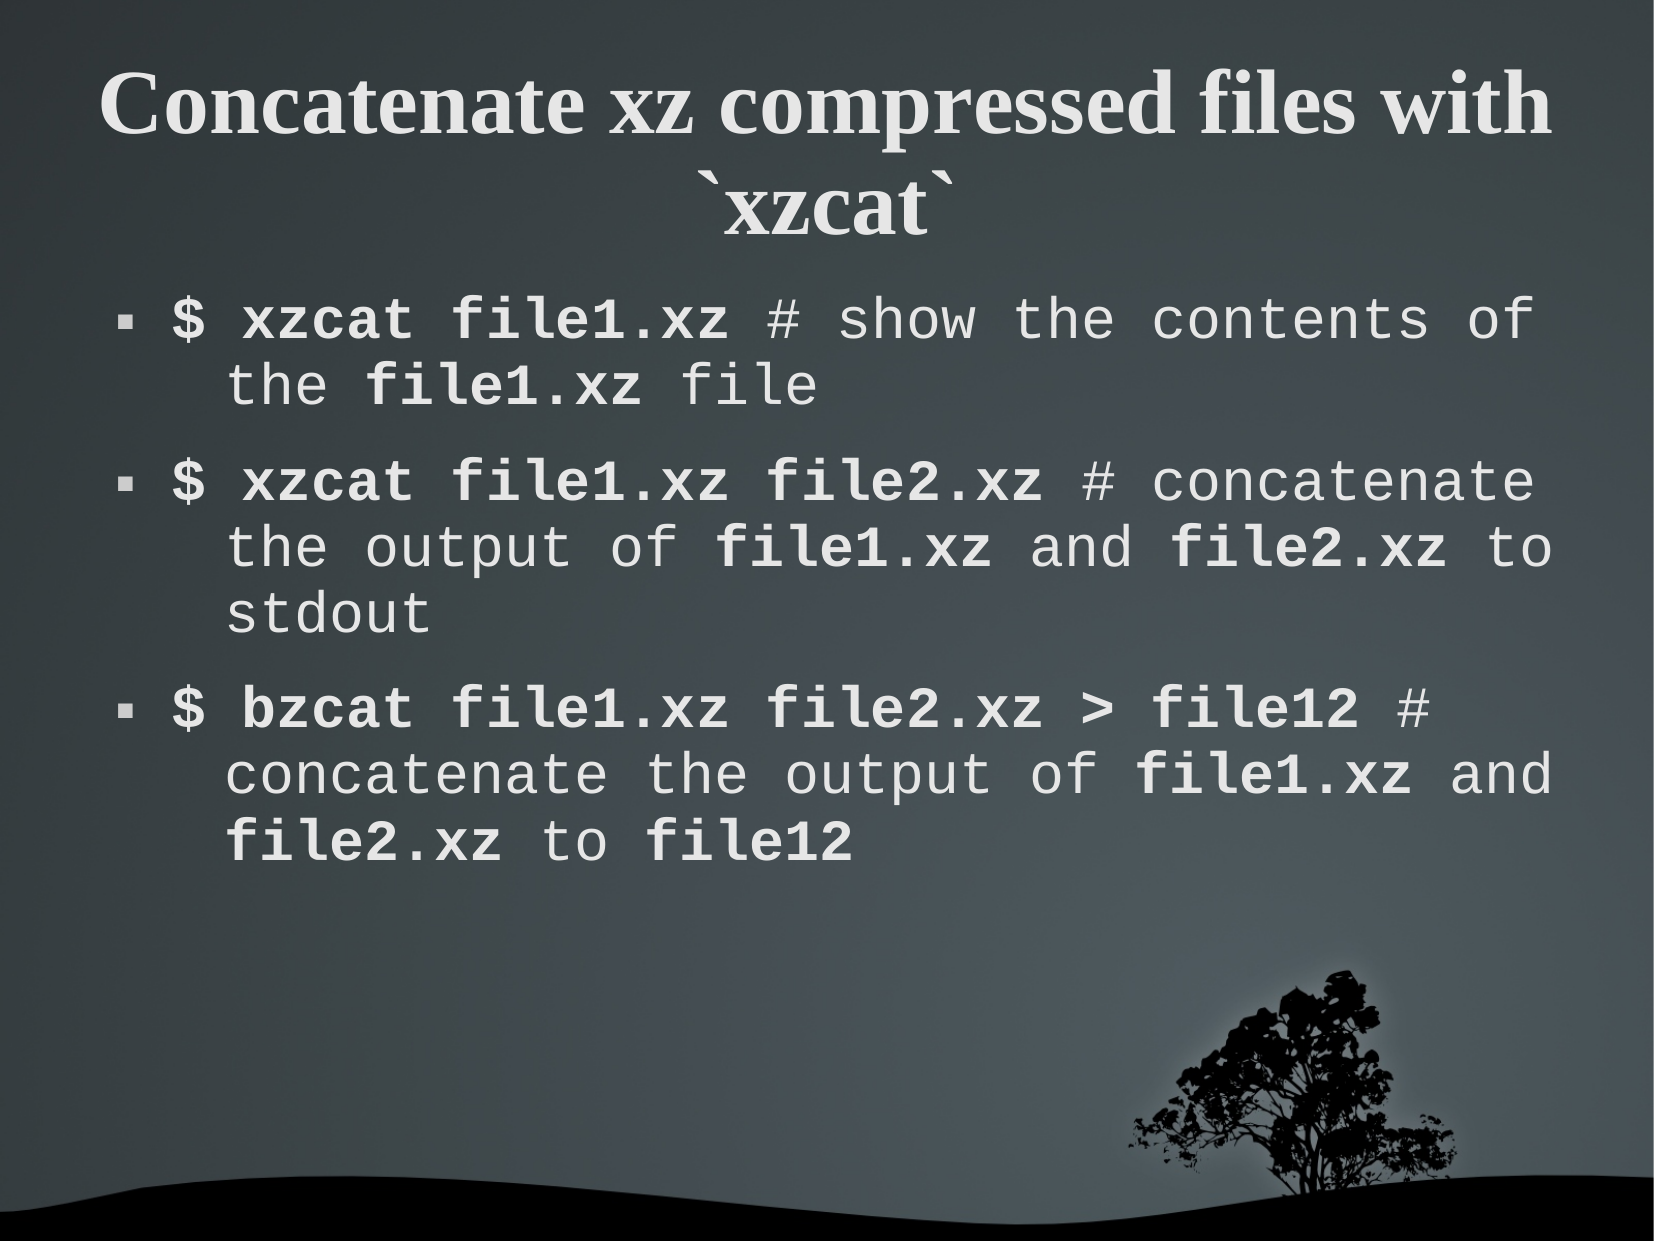

# Concatenate xz compressed files with `xzcat`
$ xzcat file1.xz # show the contents of the file1.xz file
$ xzcat file1.xz file2.xz # concatenate the output of file1.xz and file2.xz to stdout
$ bzcat file1.xz file2.xz > file12 # concatenate the output of file1.xz and file2.xz to file12